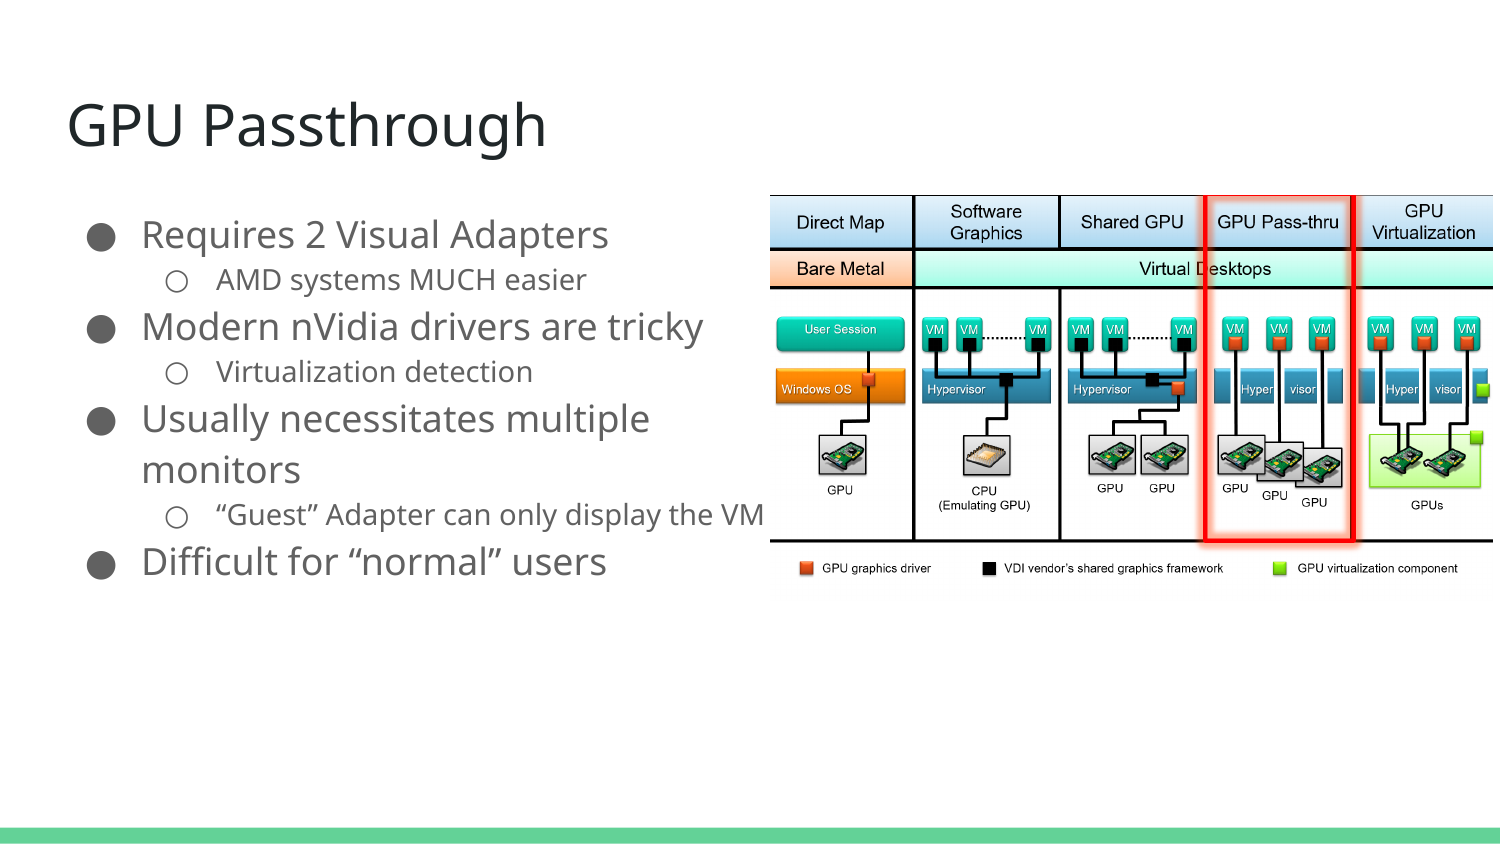

# GPU Passthrough
Requires 2 Visual Adapters
AMD systems MUCH easier
Modern nVidia drivers are tricky
Virtualization detection
Usually necessitates multiple monitors
“Guest” Adapter can only display the VM
Difficult for “normal” users